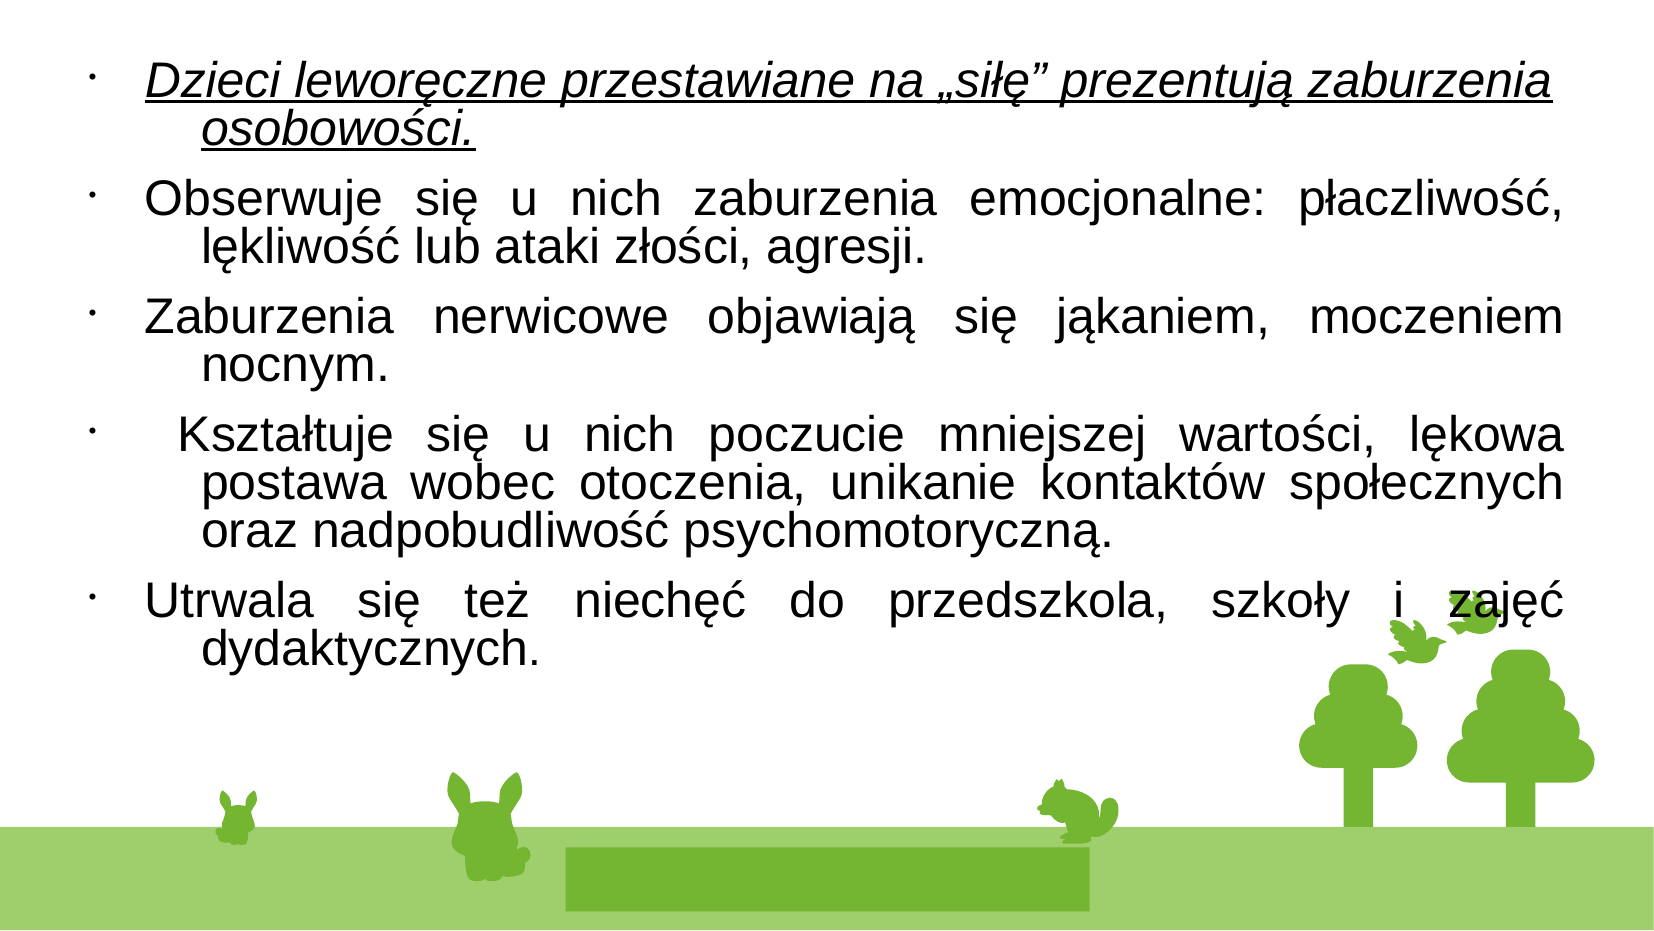

# Dzieci leworęczne przestawiane na „siłę” prezentują zaburzenia osobowości.
Obserwuje się u nich zaburzenia emocjonalne: płaczliwość, lękliwość lub ataki złości, agresji.
Zaburzenia nerwicowe objawiają się jąkaniem, moczeniem nocnym.
 Kształtuje się u nich poczucie mniejszej wartości, lękowa postawa wobec otoczenia, unikanie kontaktów społecznych oraz nadpobudliwość psychomotoryczną.
Utrwala się też niechęć do przedszkola, szkoły i zajęć dydaktycznych.